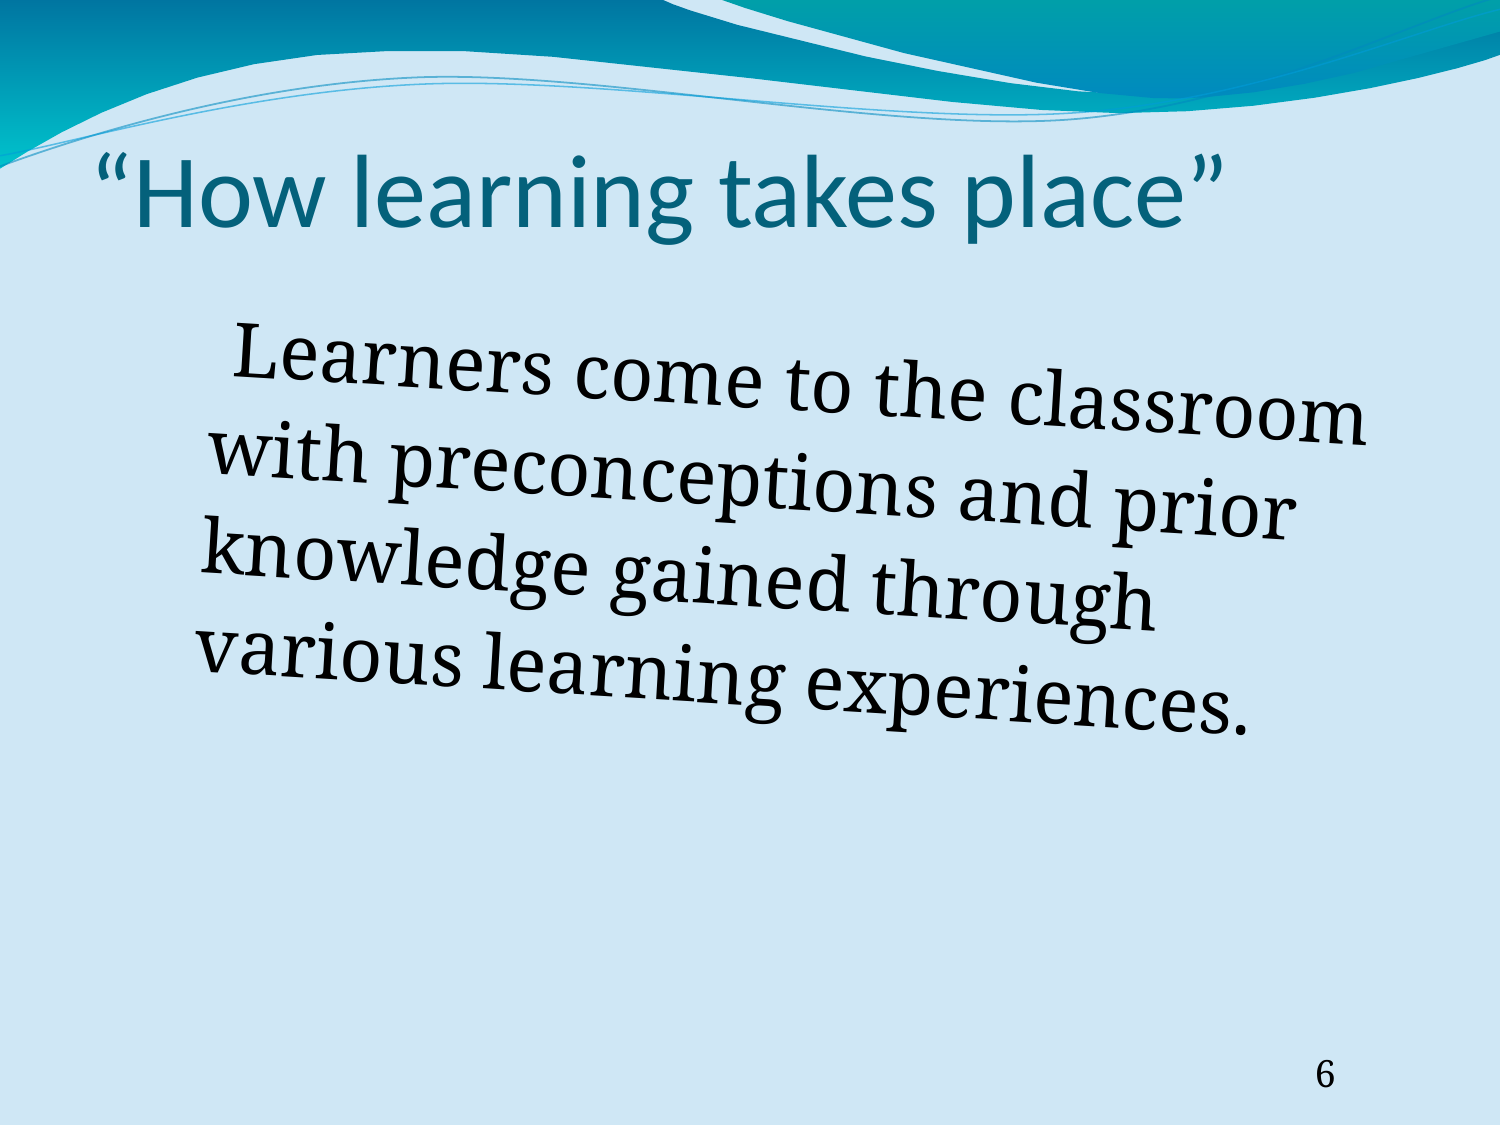

# “How learning takes place”
 Learners come to the classroom with preconceptions and prior knowledge gained through various learning experiences.